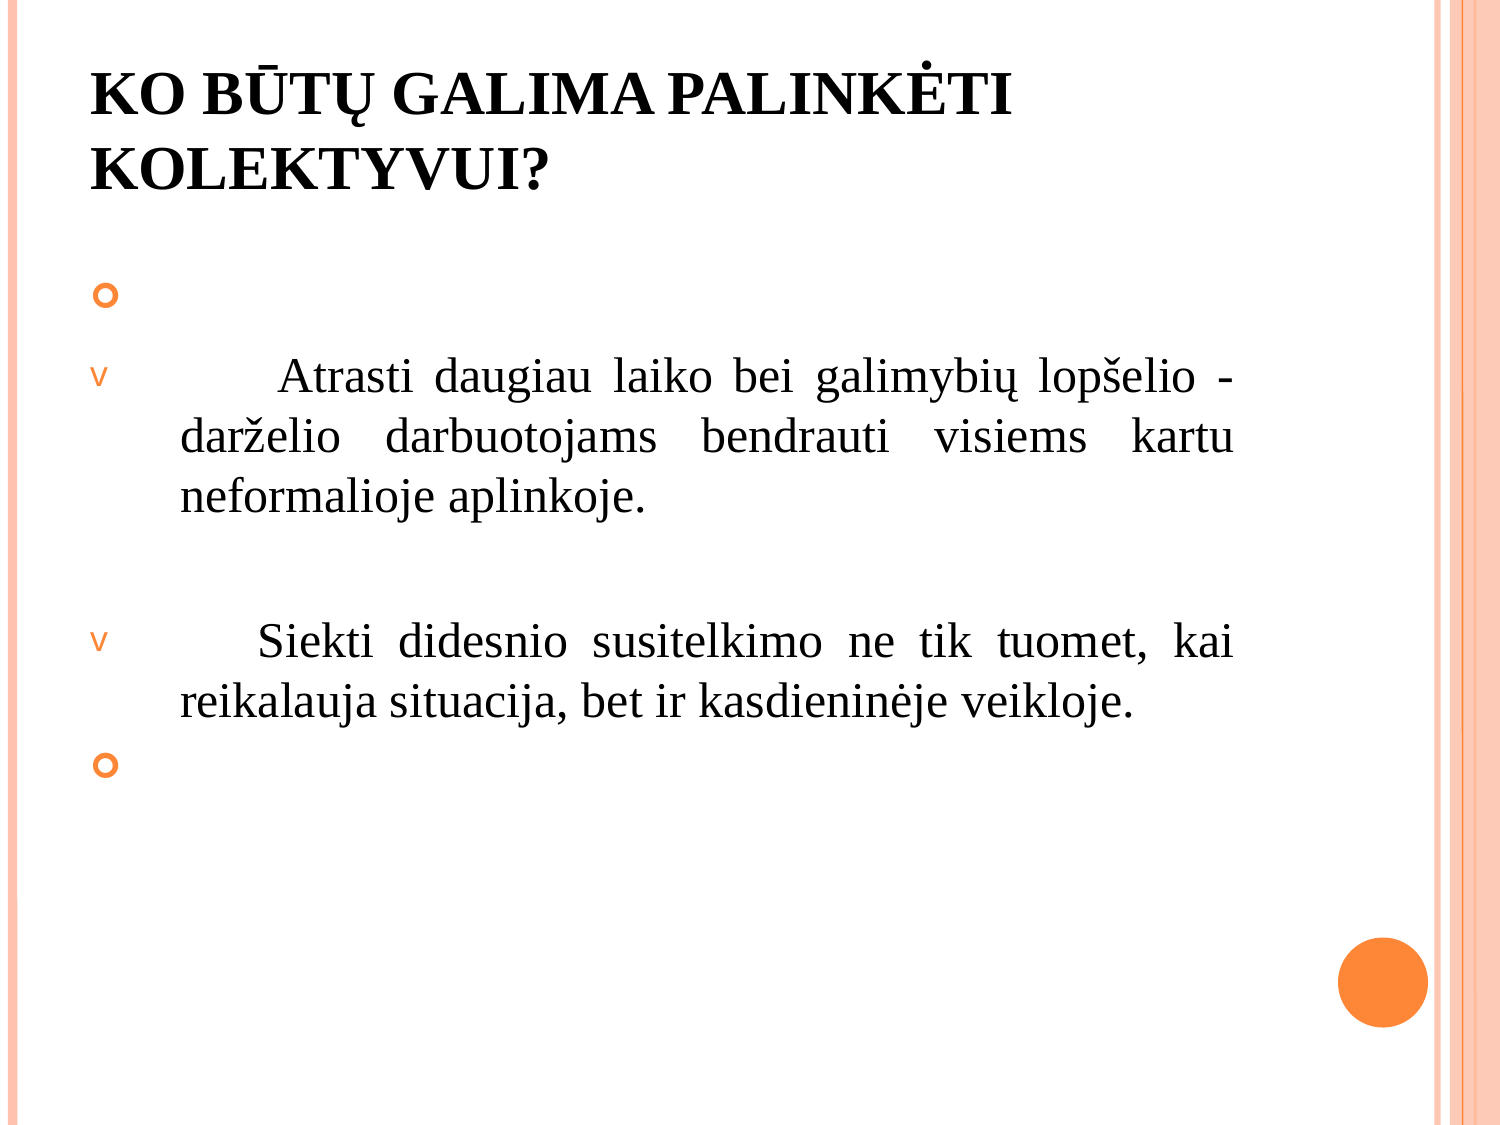

# Ko būtų galima palinkėti kolektyvui?
 Atrasti daugiau laiko bei galimybių lopšelio - darželio darbuotojams bendrauti visiems kartu neformalioje aplinkoje.
 Siekti didesnio susitelkimo ne tik tuomet, kai reikalauja situacija, bet ir kasdieninėje veikloje.